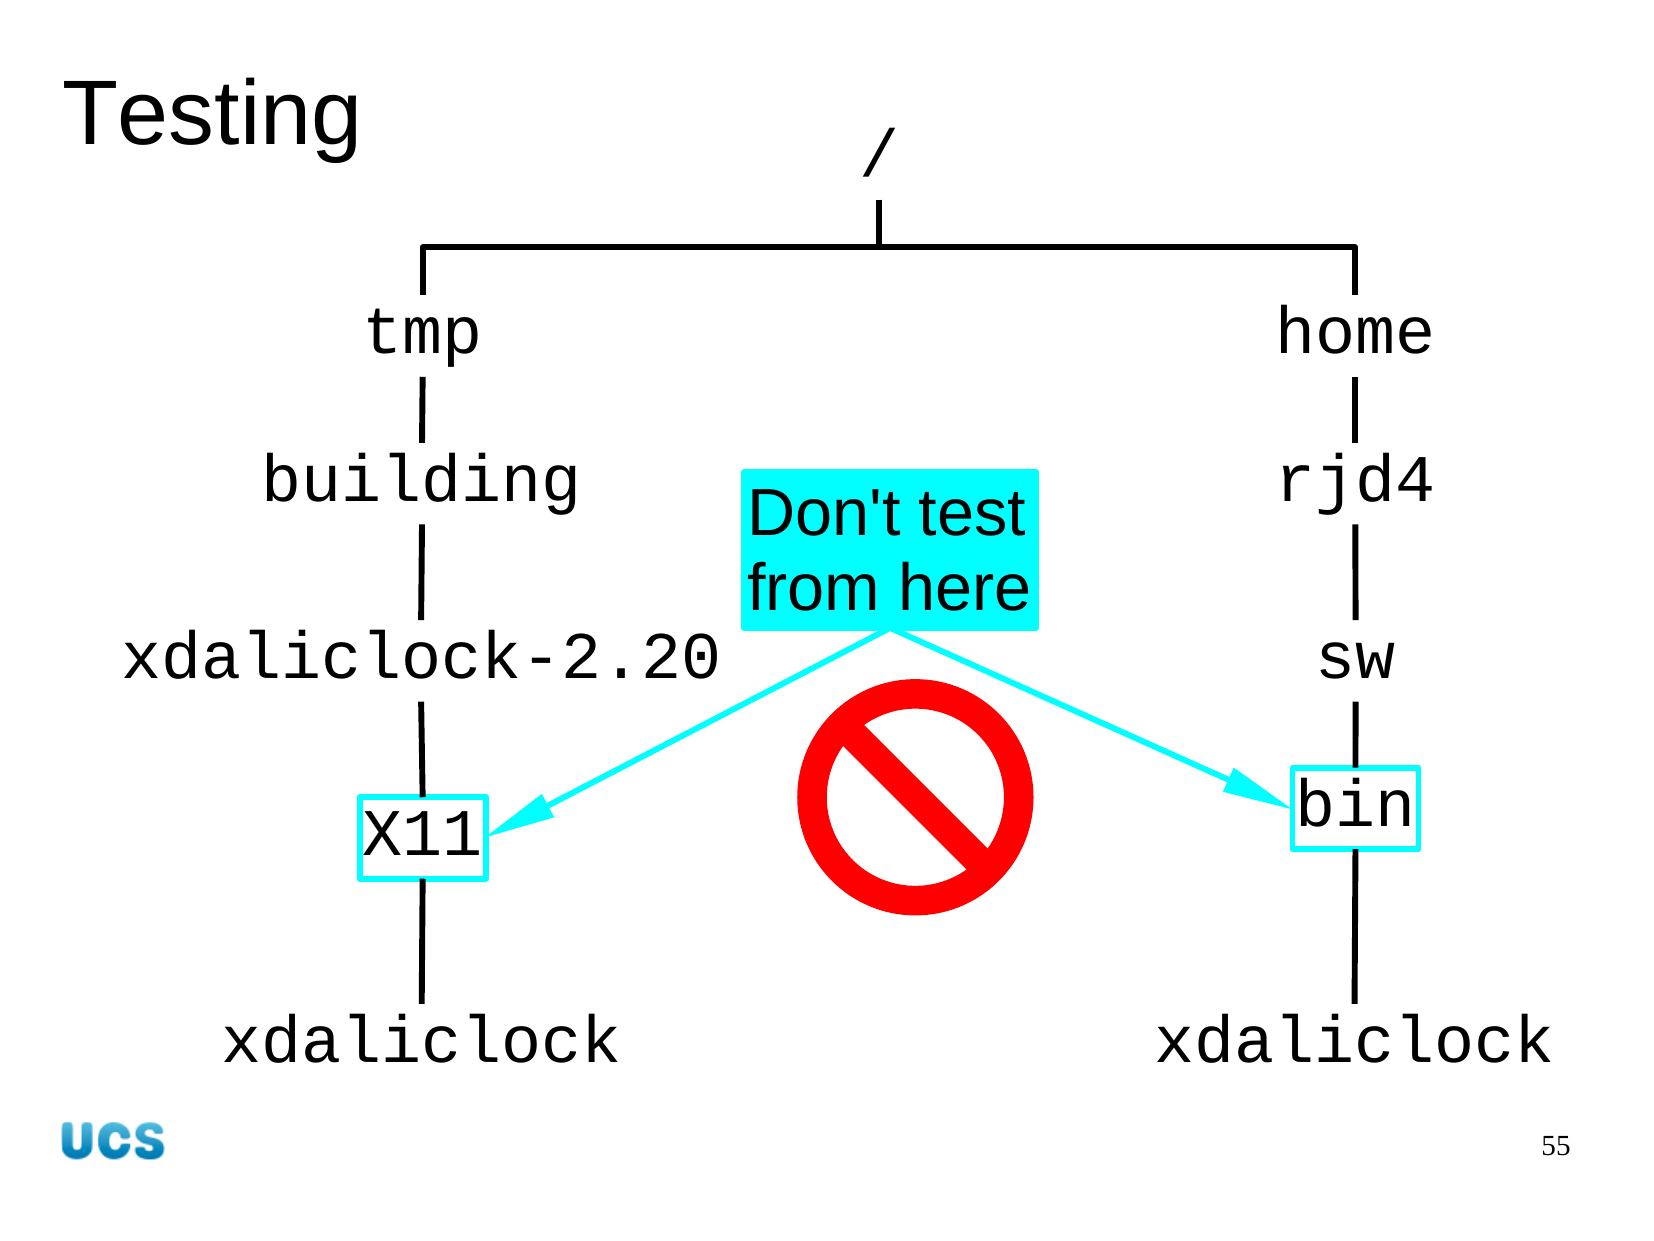

Testing
/
tmp
home
building
rjd4
Don't test
from here
xdaliclock-2.20
sw
bin
X11
xdaliclock
xdaliclock
55